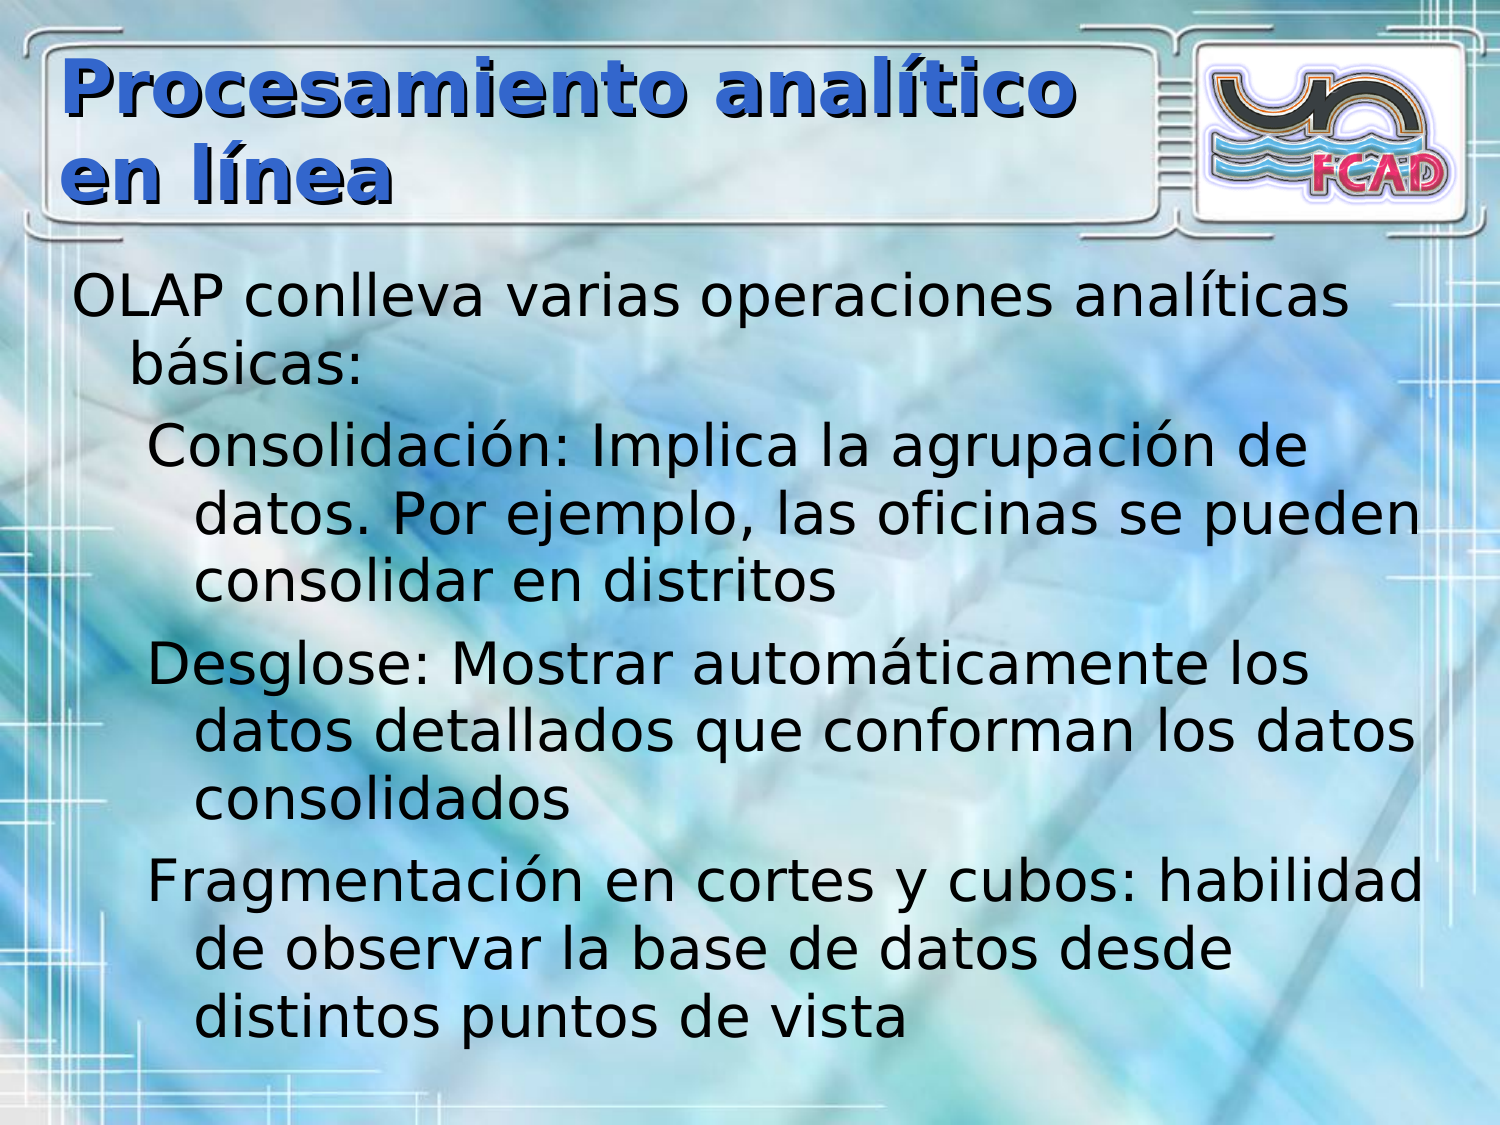

# Procesamiento analítico en línea
OLAP conlleva varias operaciones analíticas básicas:
Consolidación: Implica la agrupación de datos. Por ejemplo, las oficinas se pueden consolidar en distritos
Desglose: Mostrar automáticamente los datos detallados que conforman los datos consolidados
Fragmentación en cortes y cubos: habilidad de observar la base de datos desde distintos puntos de vista